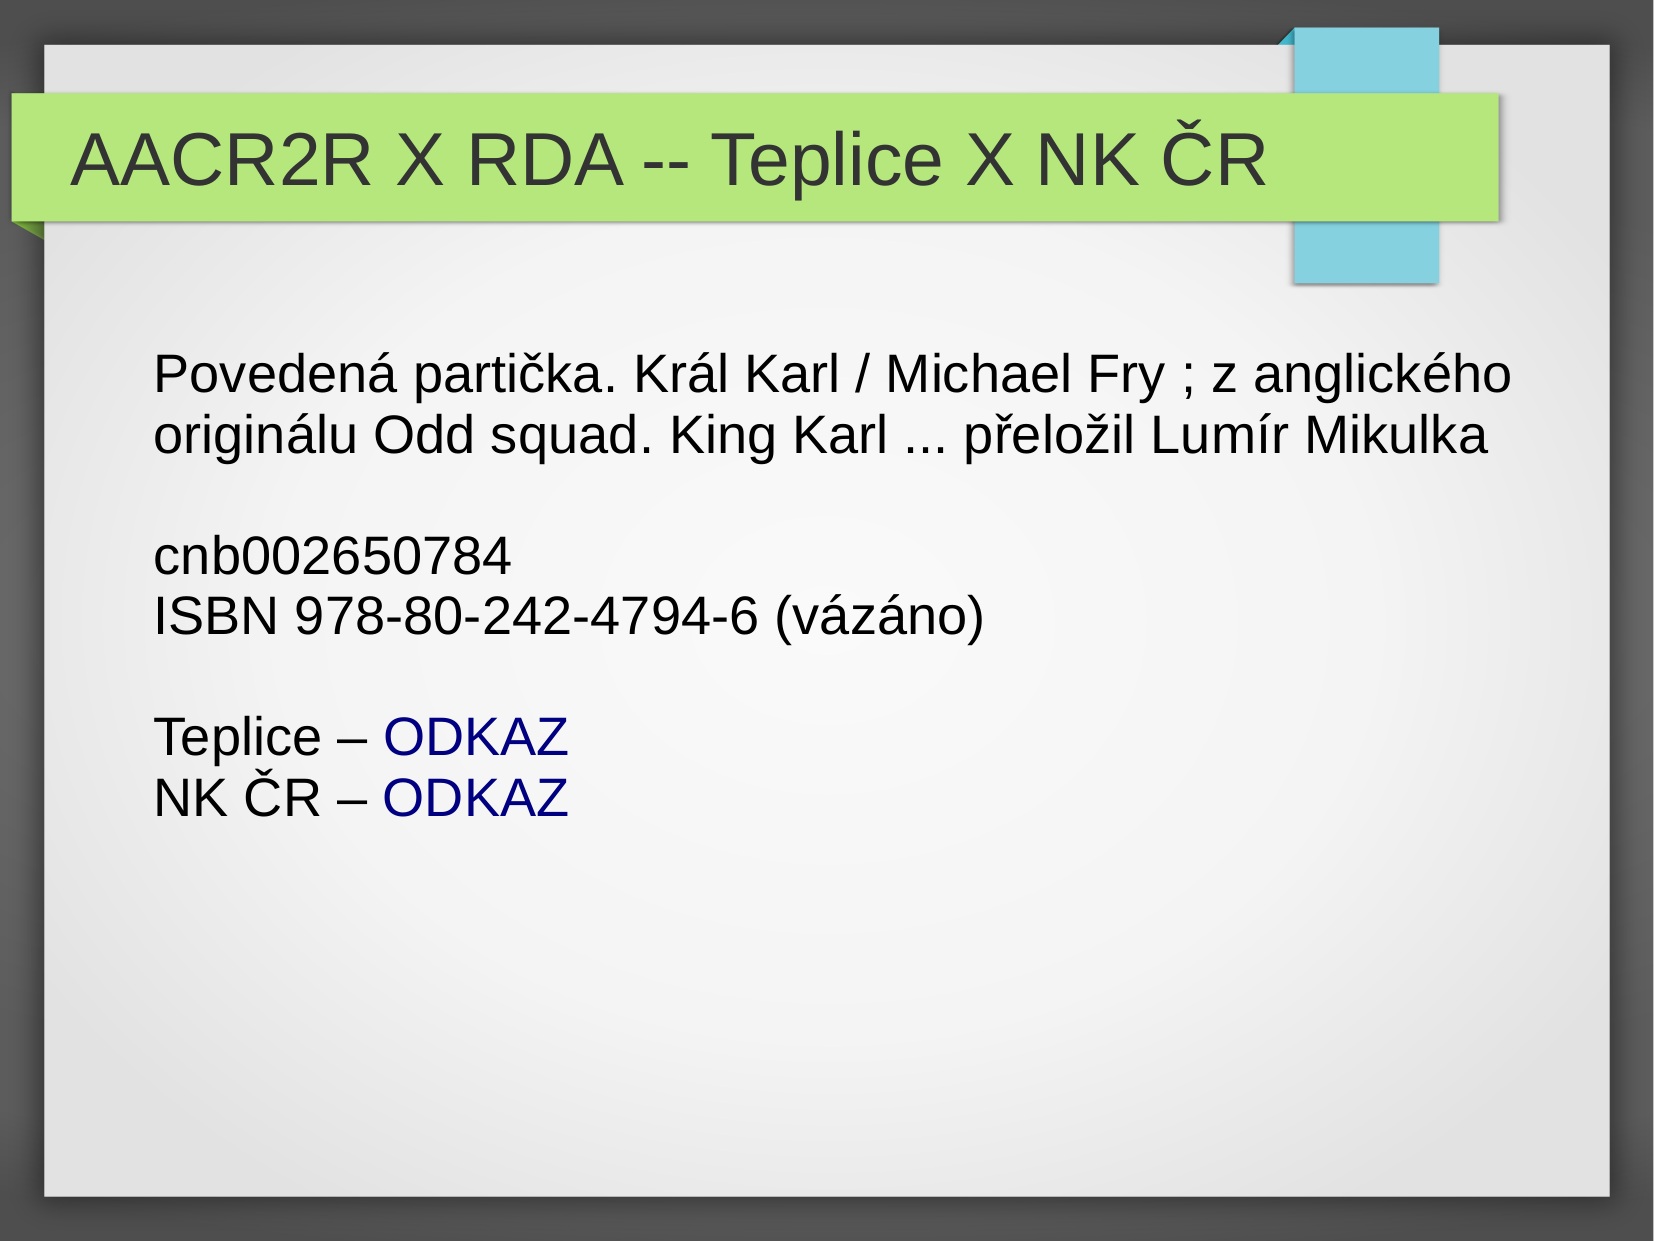

# AACR2R X RDA -- Teplice X NK ČR
Povedená partička. Král Karl / Michael Fry ; z anglického originálu Odd squad. King Karl ... přeložil Lumír Mikulka
cnb002650784
ISBN 978-80-242-4794-6 (vázáno)
Teplice – ODKAZ
NK ČR – ODKAZ